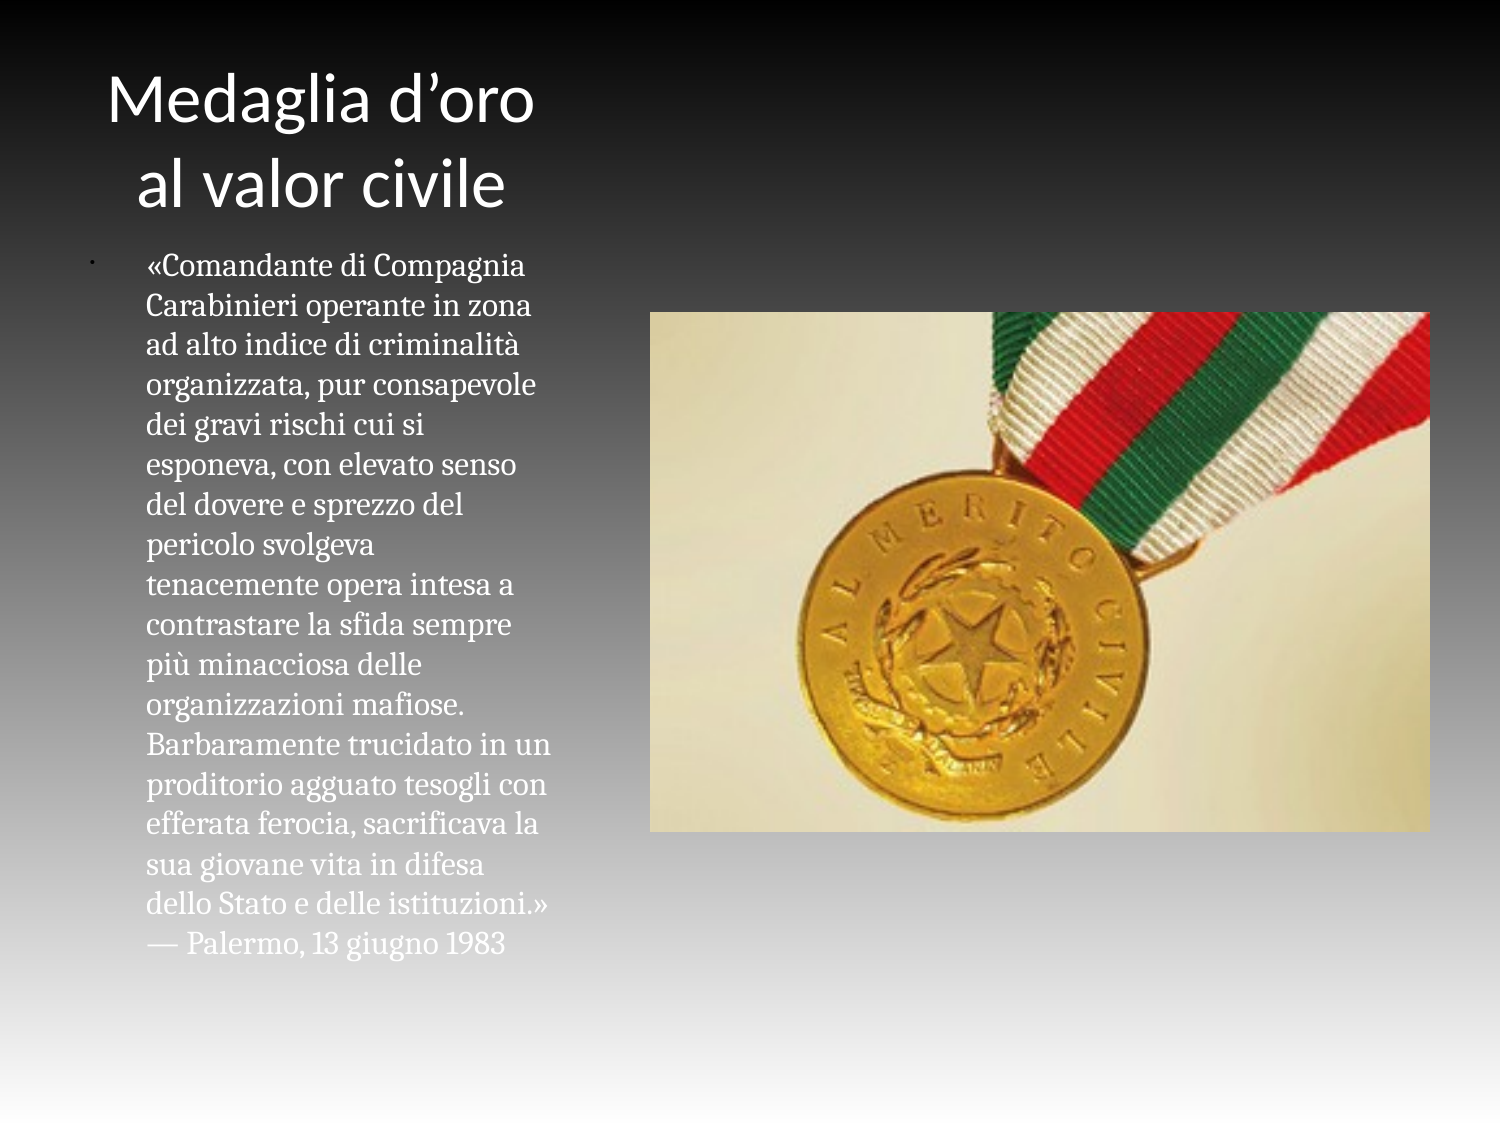

# Medaglia d’oro al valor civile
«Comandante di Compagnia Carabinieri operante in zona ad alto indice di criminalità organizzata, pur consapevole dei gravi rischi cui si esponeva, con elevato senso del dovere e sprezzo del pericolo svolgeva tenacemente opera intesa a contrastare la sfida sempre più minacciosa delle organizzazioni mafiose. Barbaramente trucidato in un proditorio agguato tesogli con efferata ferocia, sacrificava la sua giovane vita in difesa dello Stato e delle istituzioni.»
— Palermo, 13 giugno 1983